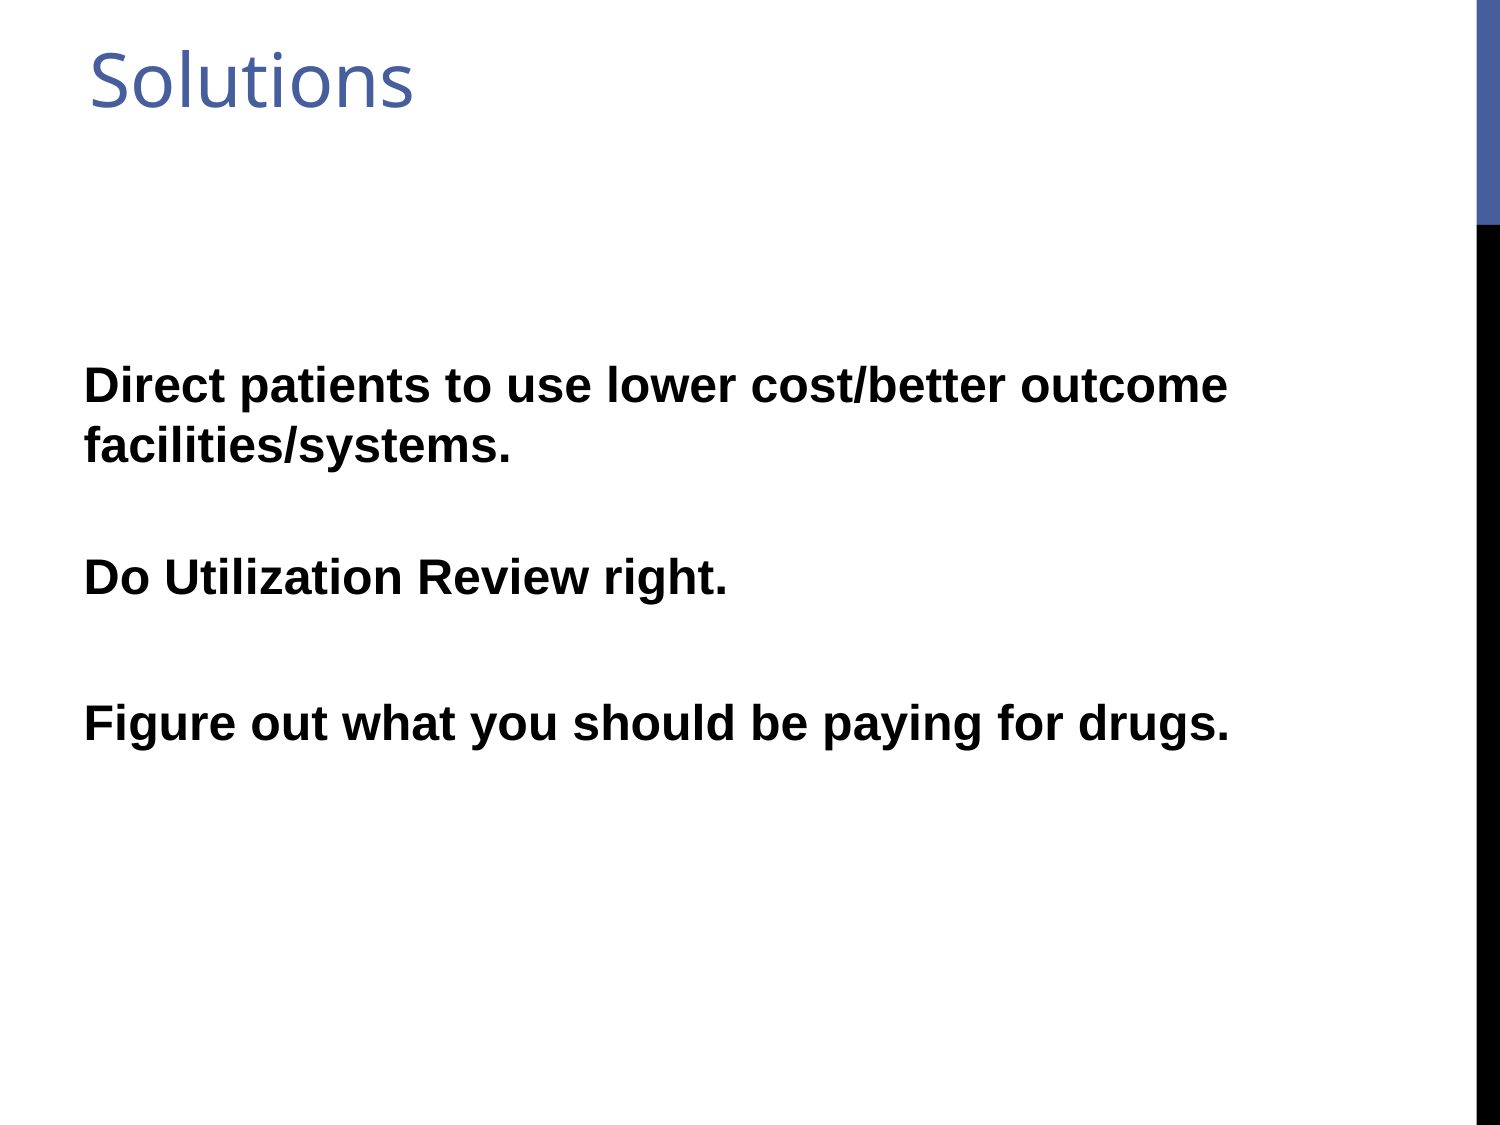

# Solutions
Direct patients to use lower cost/better outcome facilities/systems.
Do Utilization Review right.
Figure out what you should be paying for drugs.